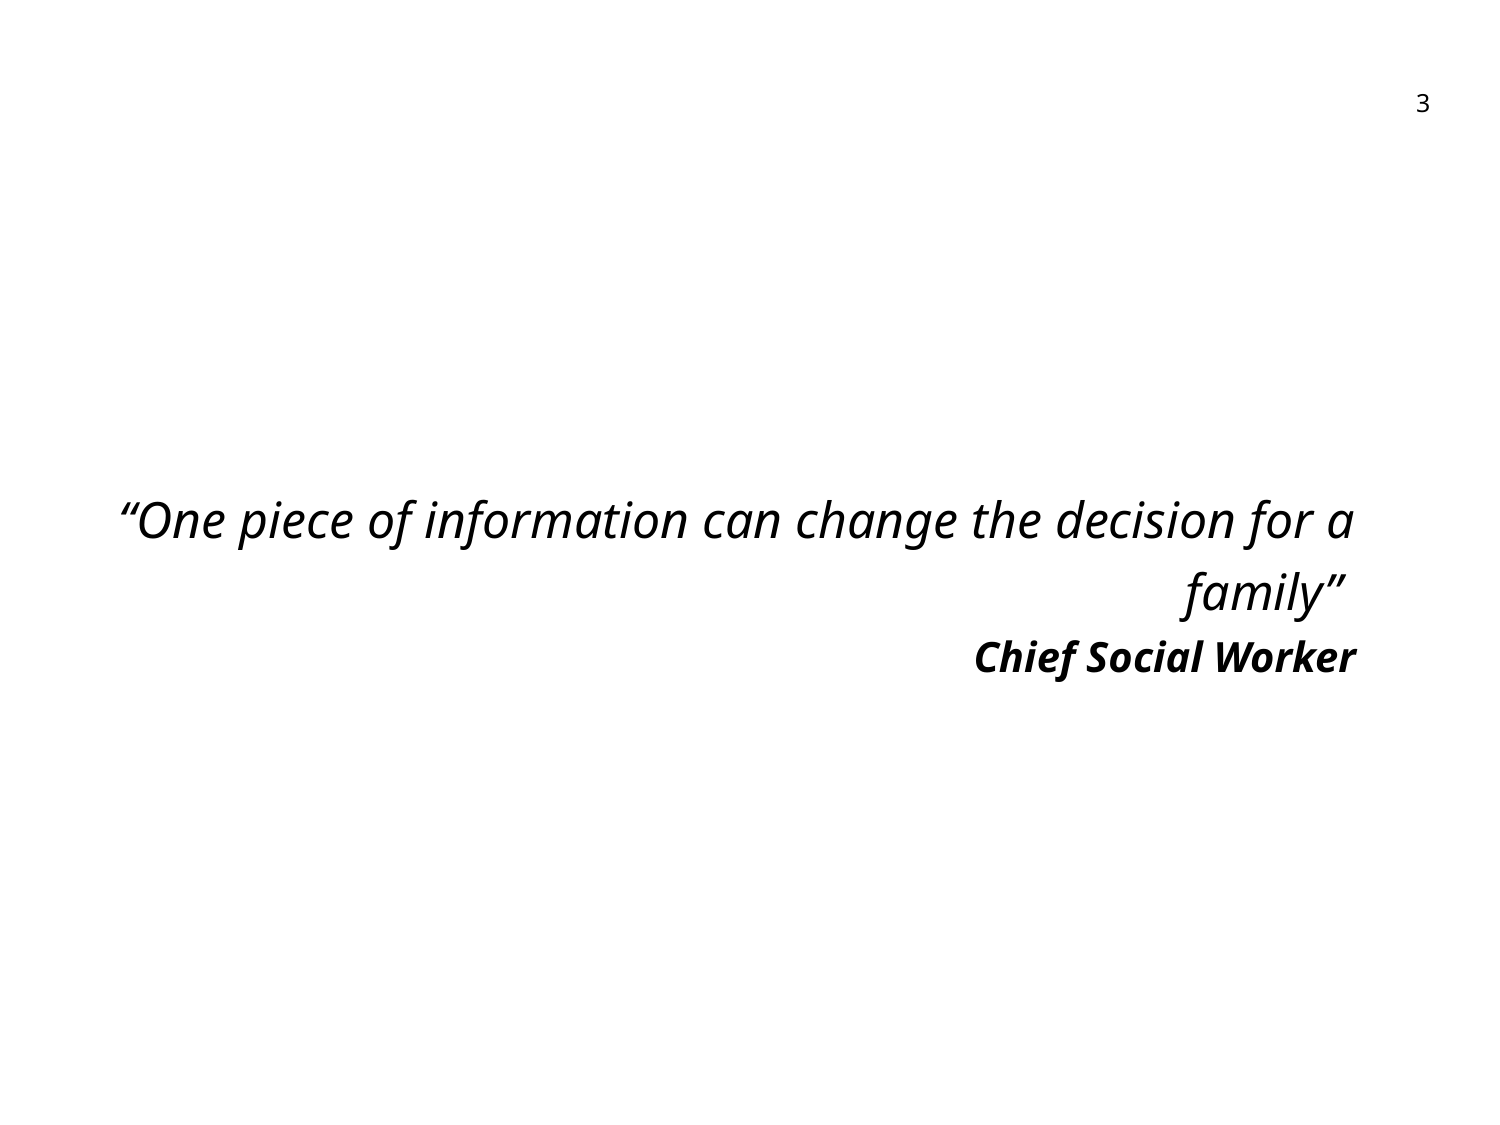

“One piece of information can change the decision for a family”
Chief Social Worker